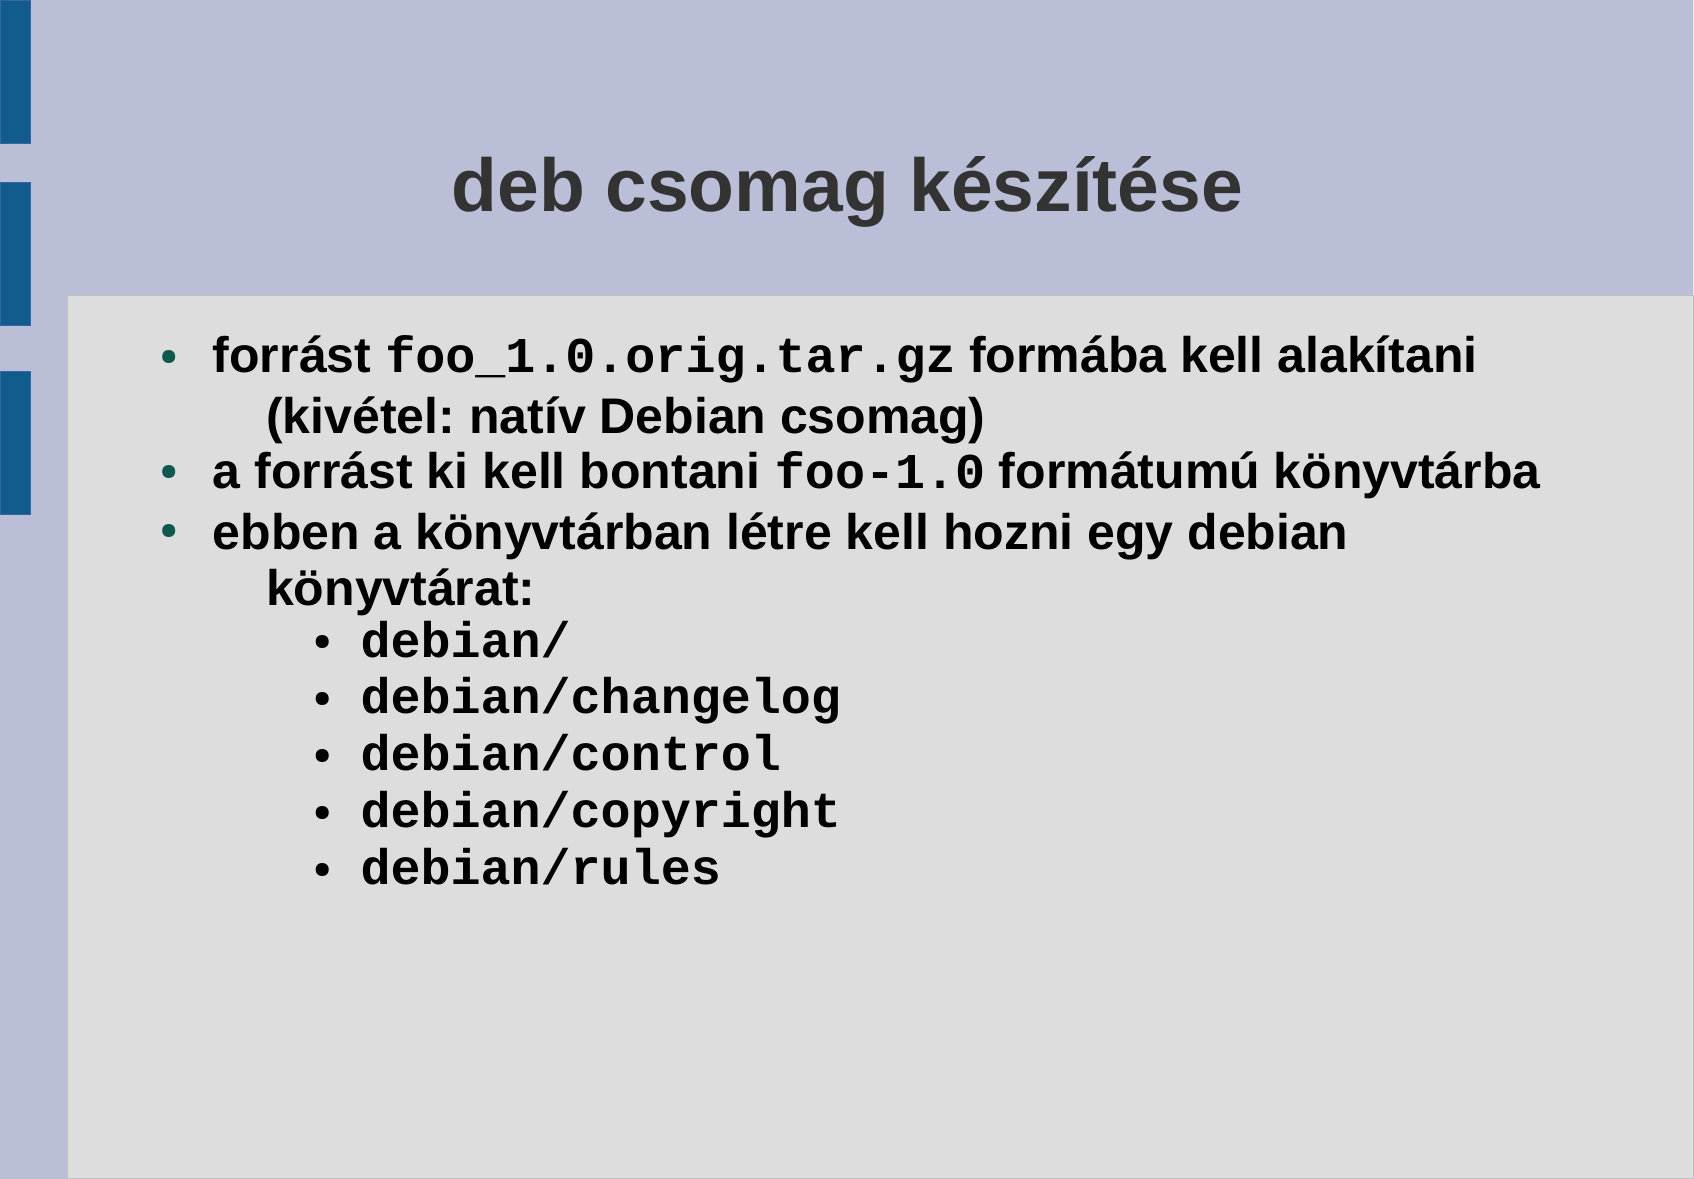

# deb csomag készítése
forrást foo_1.0.orig.tar.gz formába kell alakítani (kivétel: natív Debian csomag)
a forrást ki kell bontani foo-1.0 formátumú könyvtárba
ebben a könyvtárban létre kell hozni egy debian könyvtárat:
debian/
debian/changelog
debian/control
debian/copyright
debian/rules